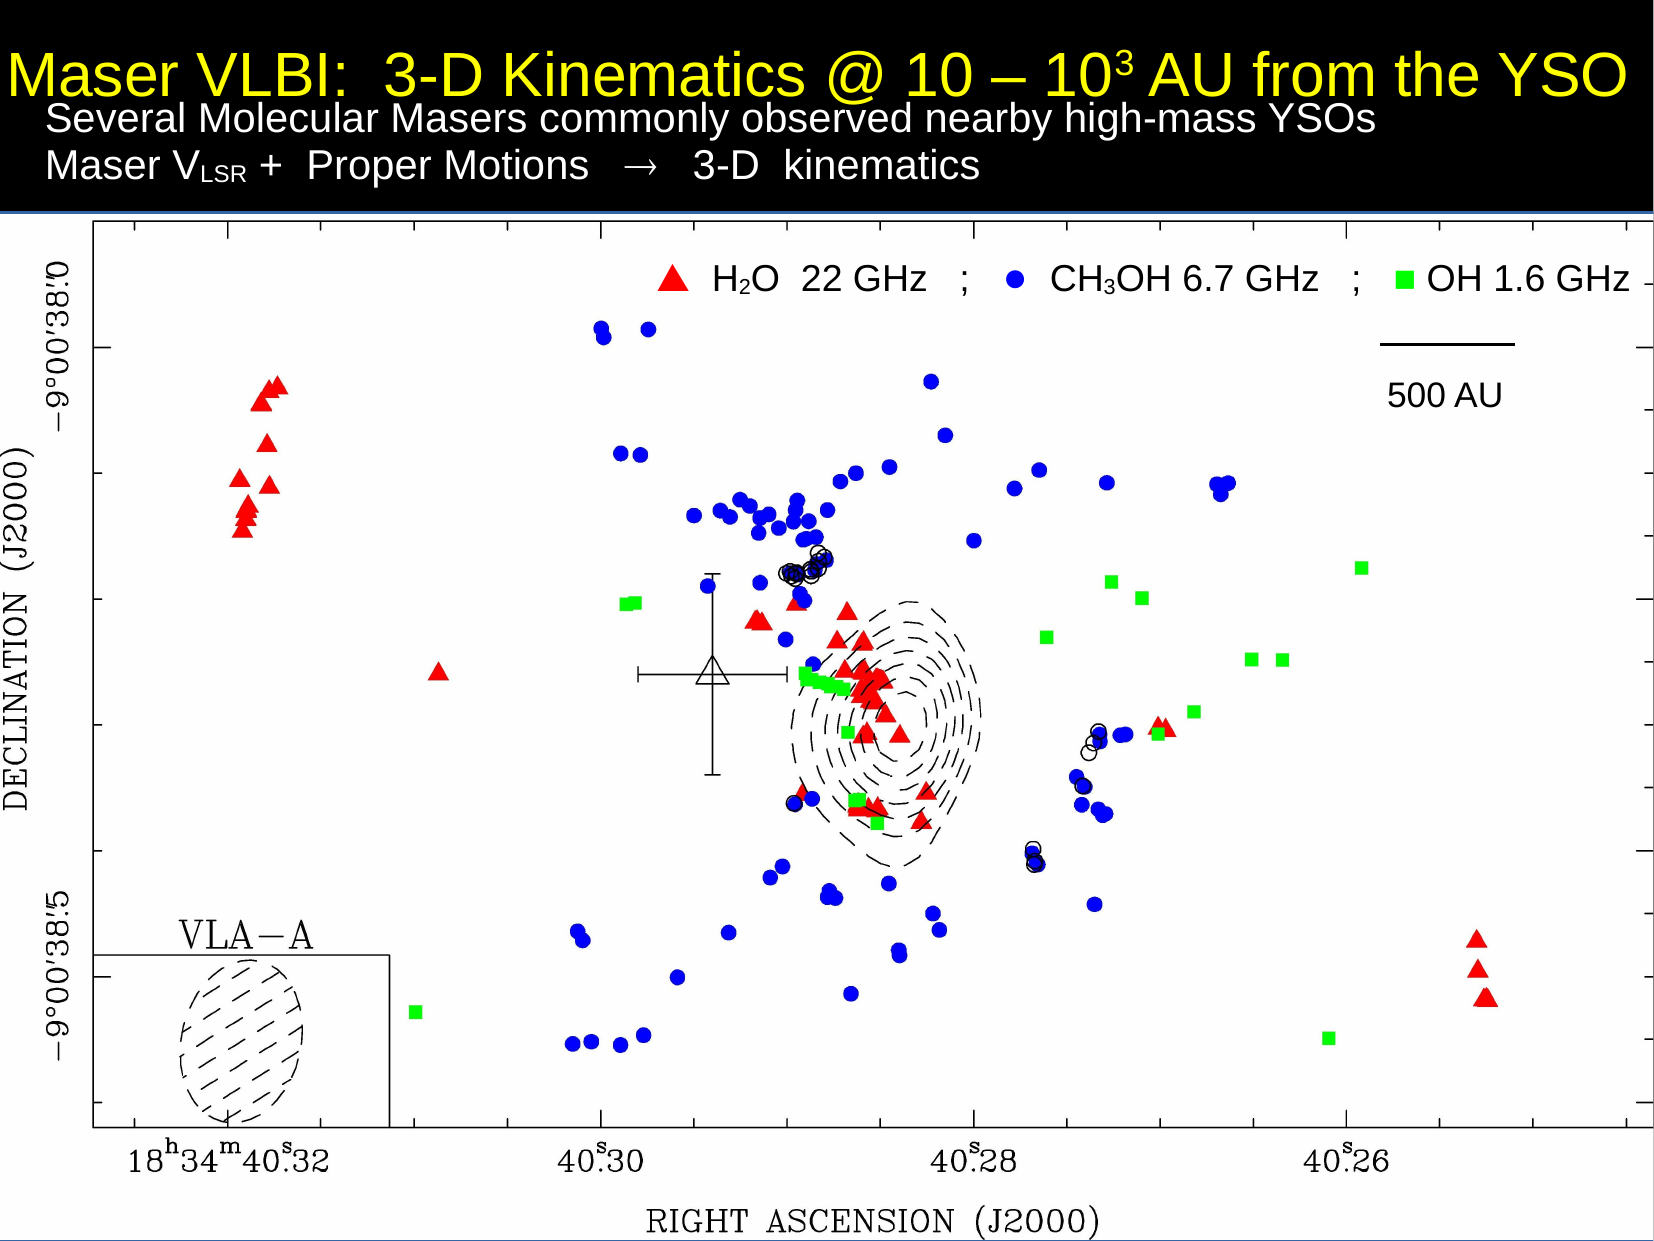

Maser VLBI: 3-D Kinematics @ 10 – 103 AU from the YSO
Several Molecular Masers commonly observed nearby high-mass YSOs
Maser VLSR + Proper Motions ® 3-D kinematics
 ▲ H2O 22 GHz ; ● CH3OH 6.7 GHz ; ■ OH 1.6 GHz
500 AU